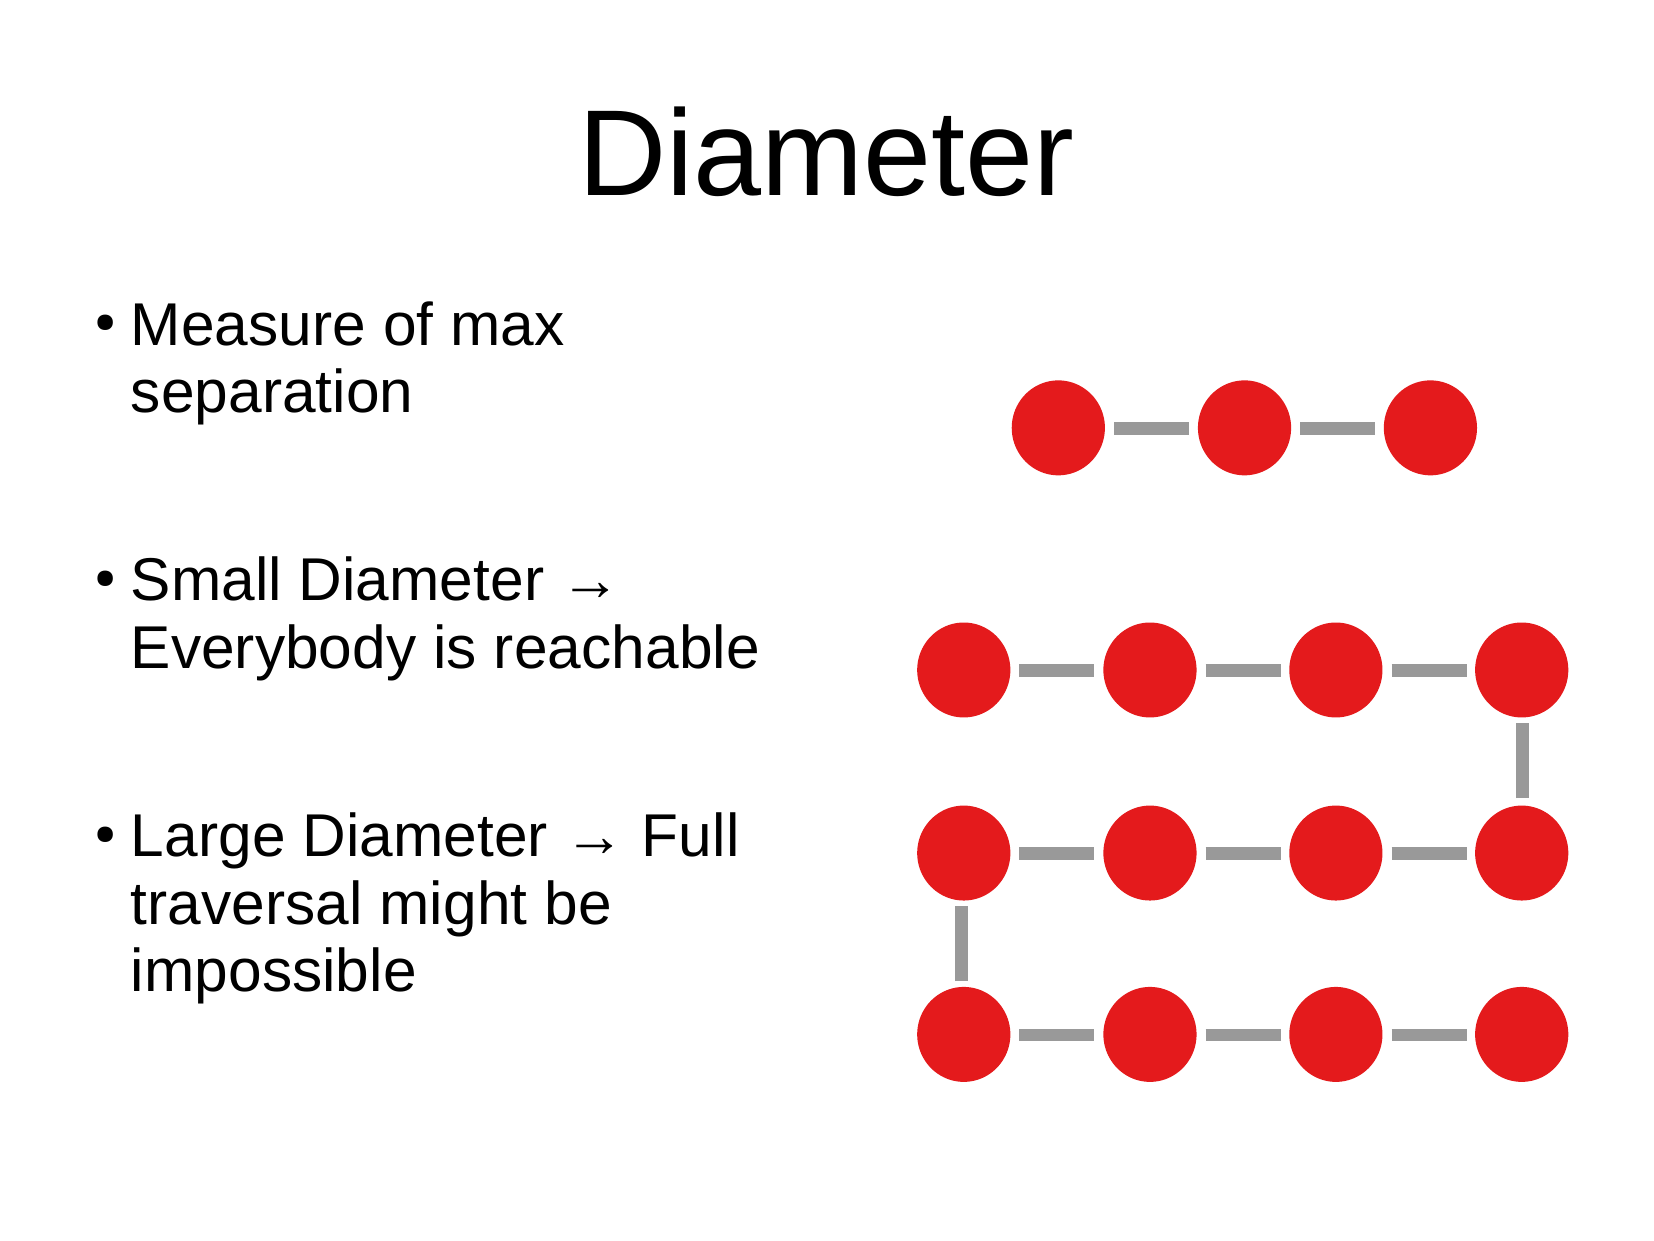

# Diameter
Measure of max separation
Small Diameter → Everybody is reachable
Large Diameter → Full traversal might be impossible